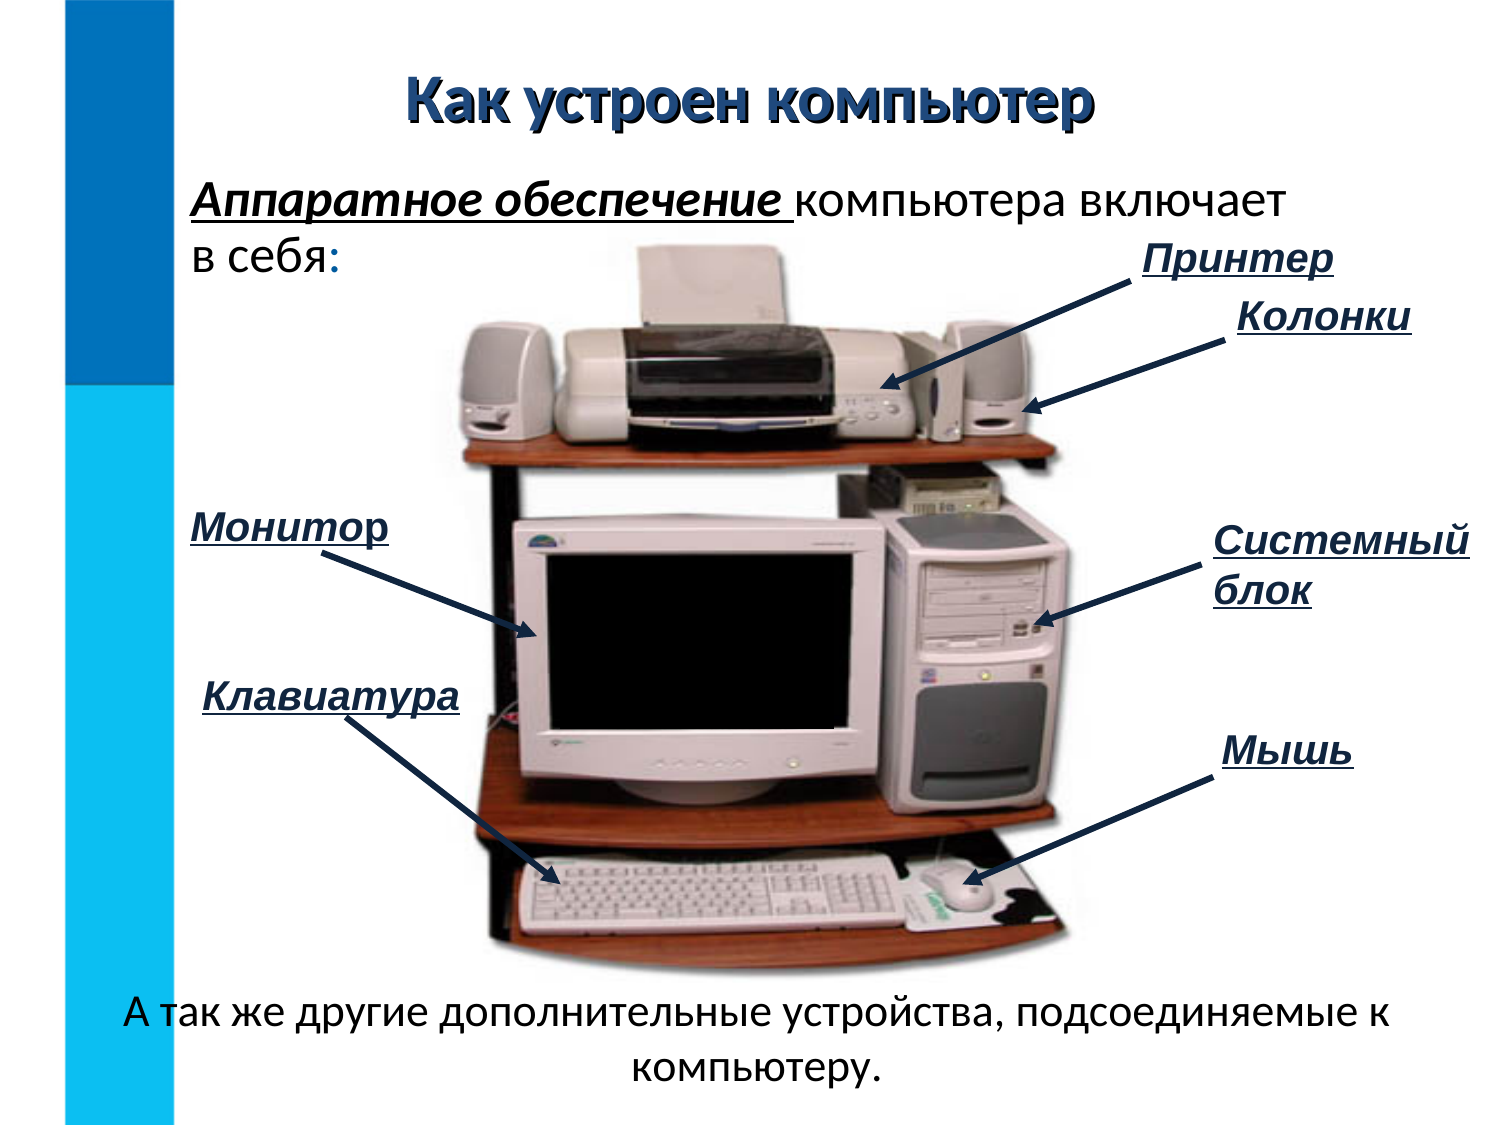

Как устроен компьютер
# Аппаратное обеспечение компьютера включает в себя:
Принтер
Колонки
Монитор
Системный блок
Клавиатура
Мышь
А так же другие дополнительные устройства, подсоединяемые к компьютеру.